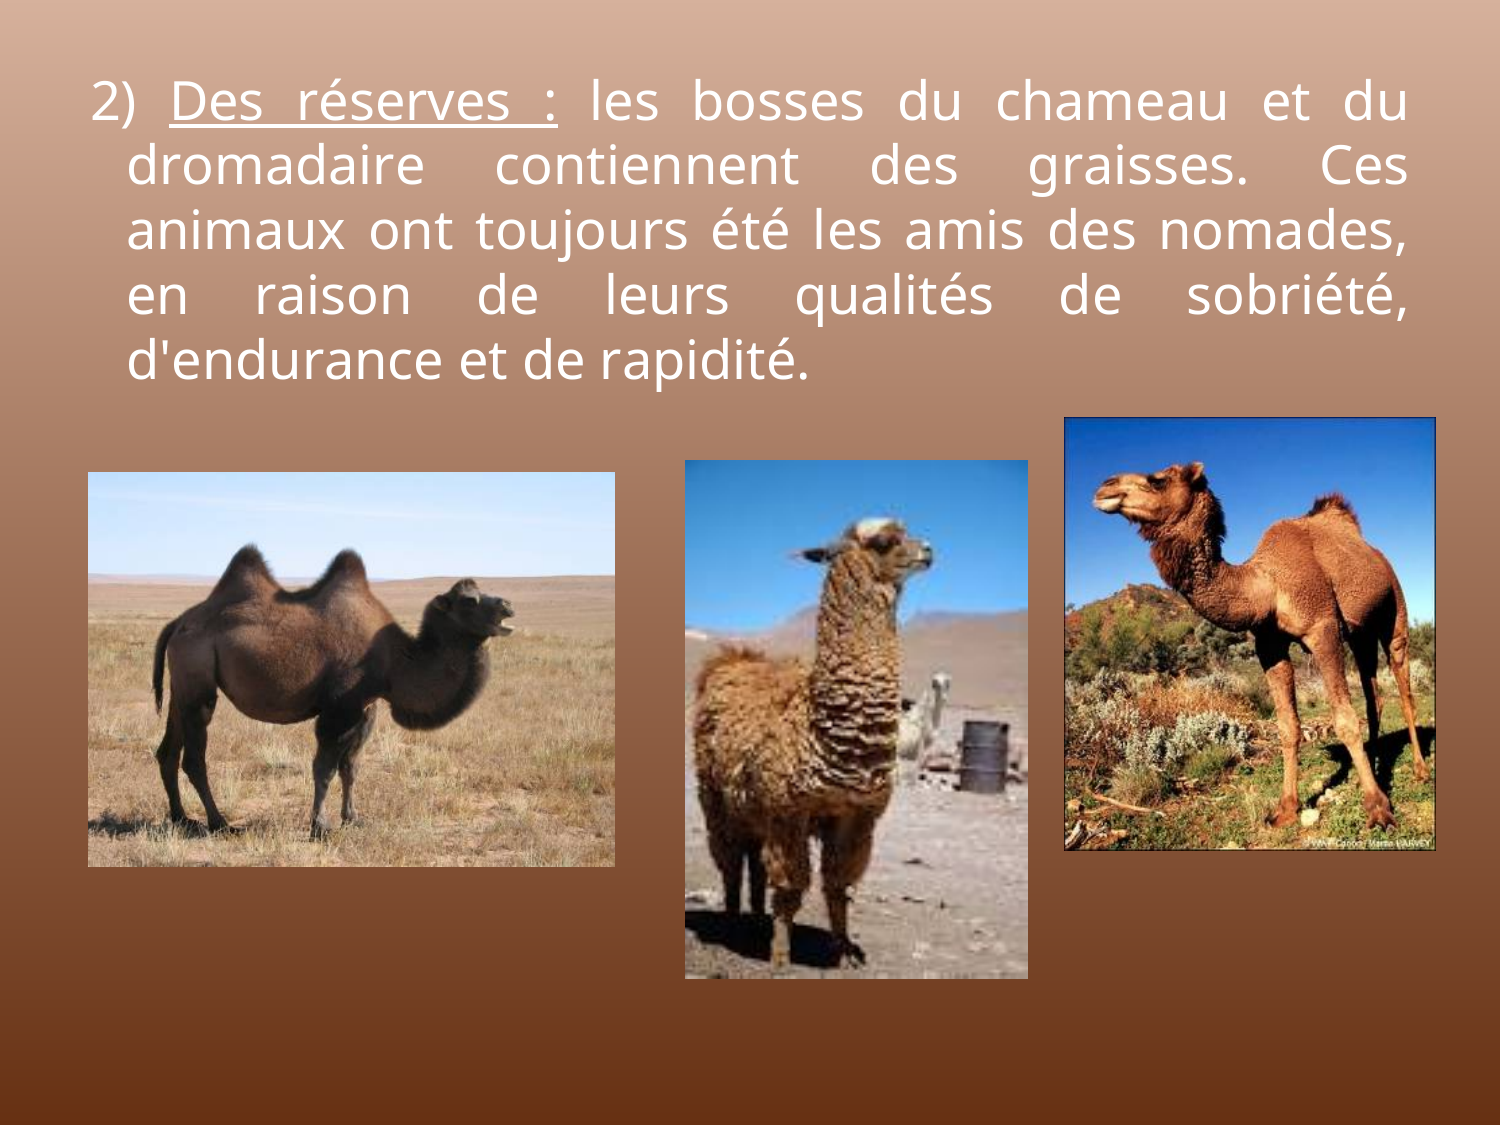

# 2) Des réserves : les bosses du chameau et du dromadaire contiennent des graisses. Ces animaux ont toujours été les amis des nomades, en raison de leurs qualités de sobriété, d'endurance et de rapidité.